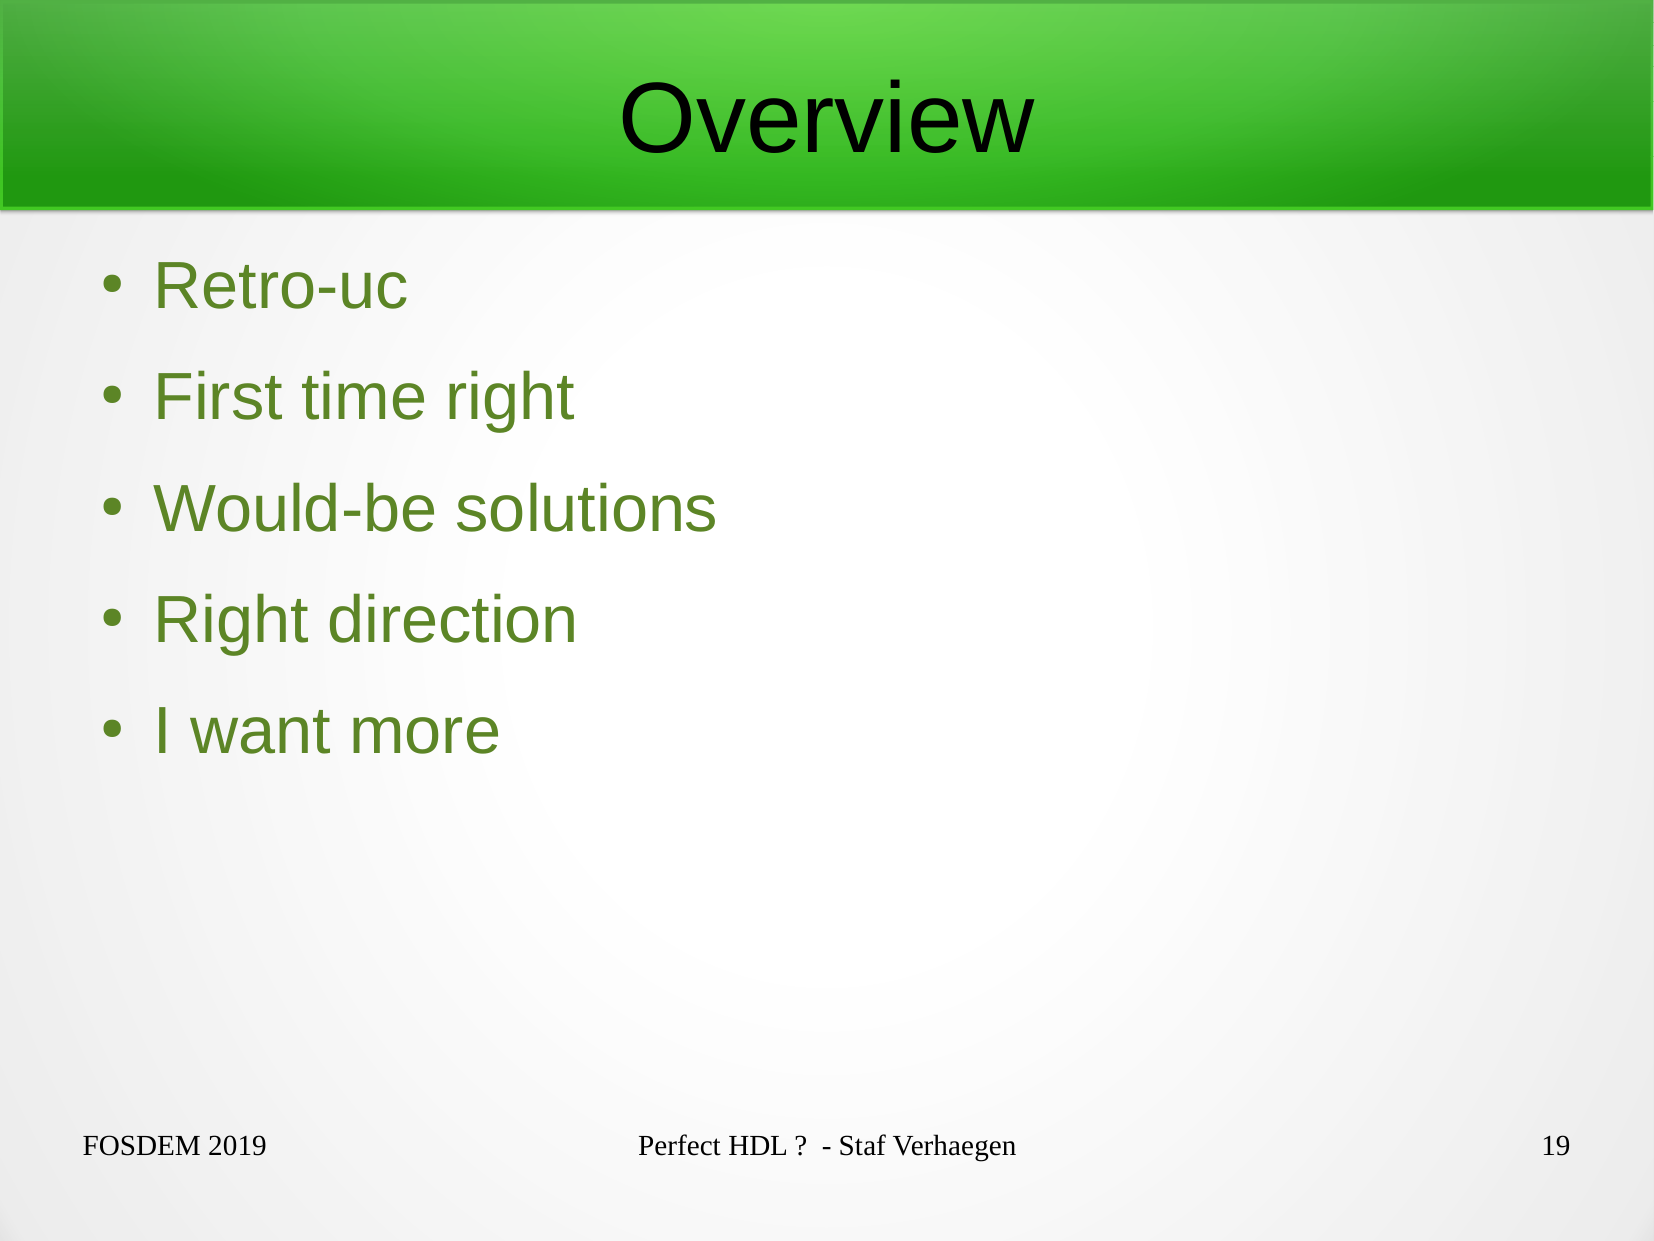

# Overview
Retro-uc
First time right
Would-be solutions
Right direction
I want more
FOSDEM 2019
Perfect HDL ? - Staf Verhaegen
19